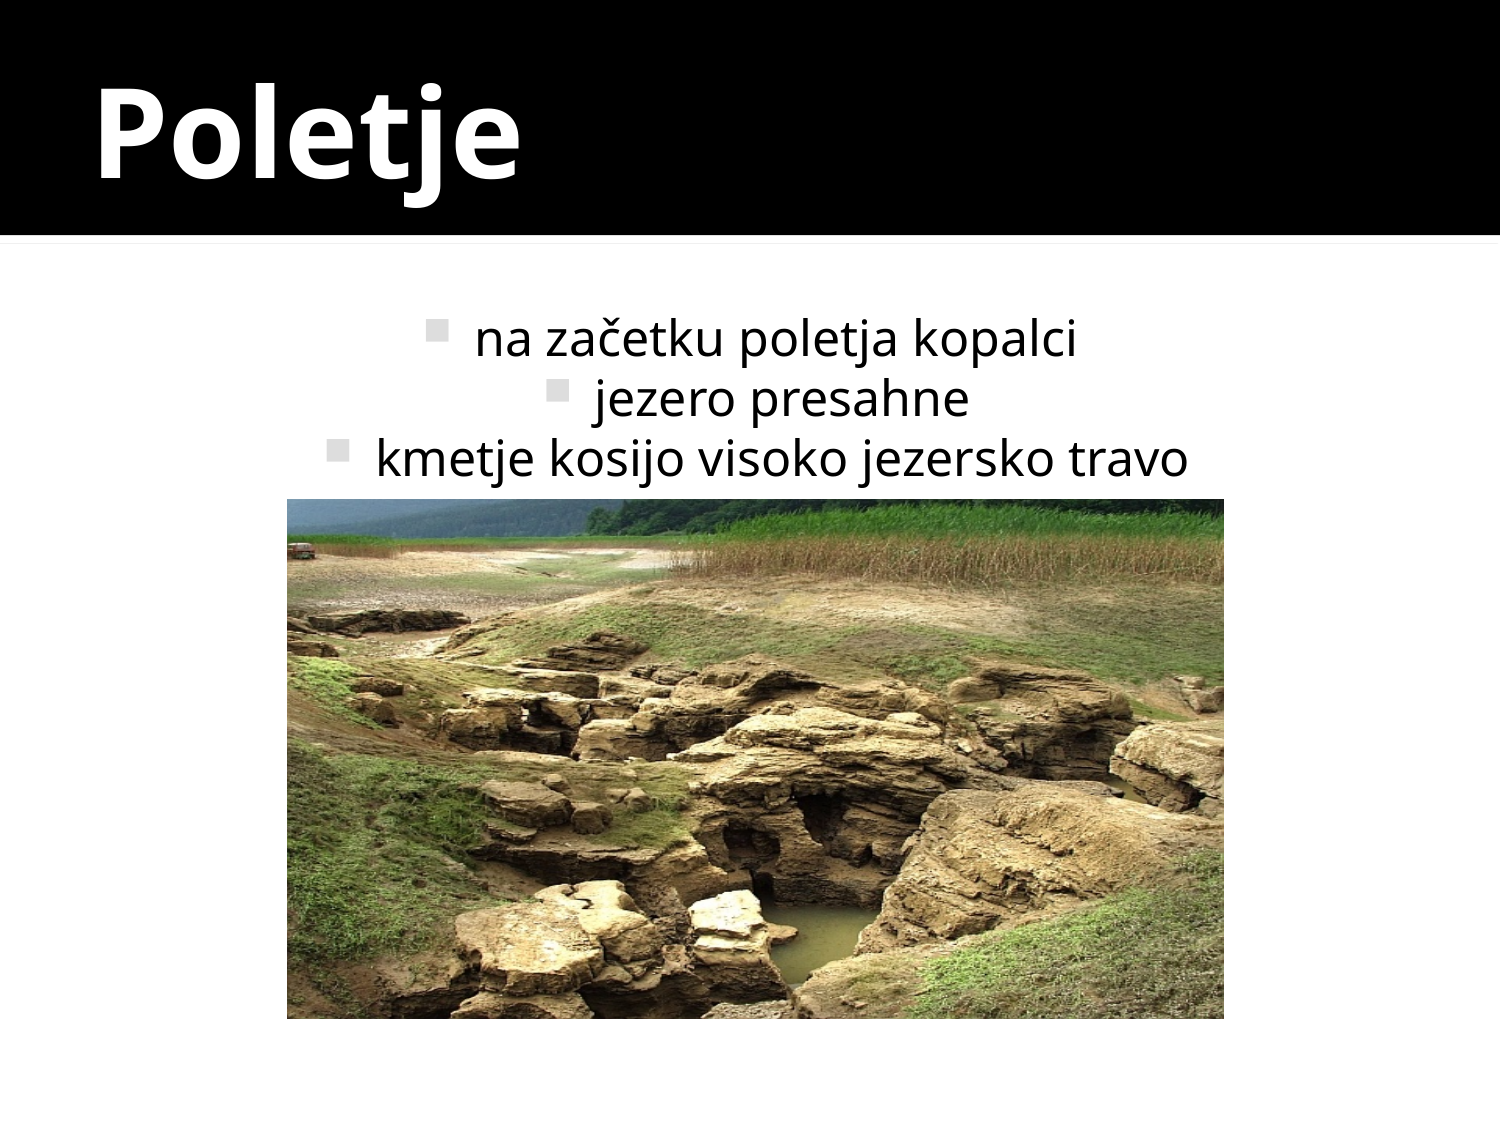

# Poletje
na začetku poletja kopalci
jezero presahne
kmetje kosijo visoko jezersko travo